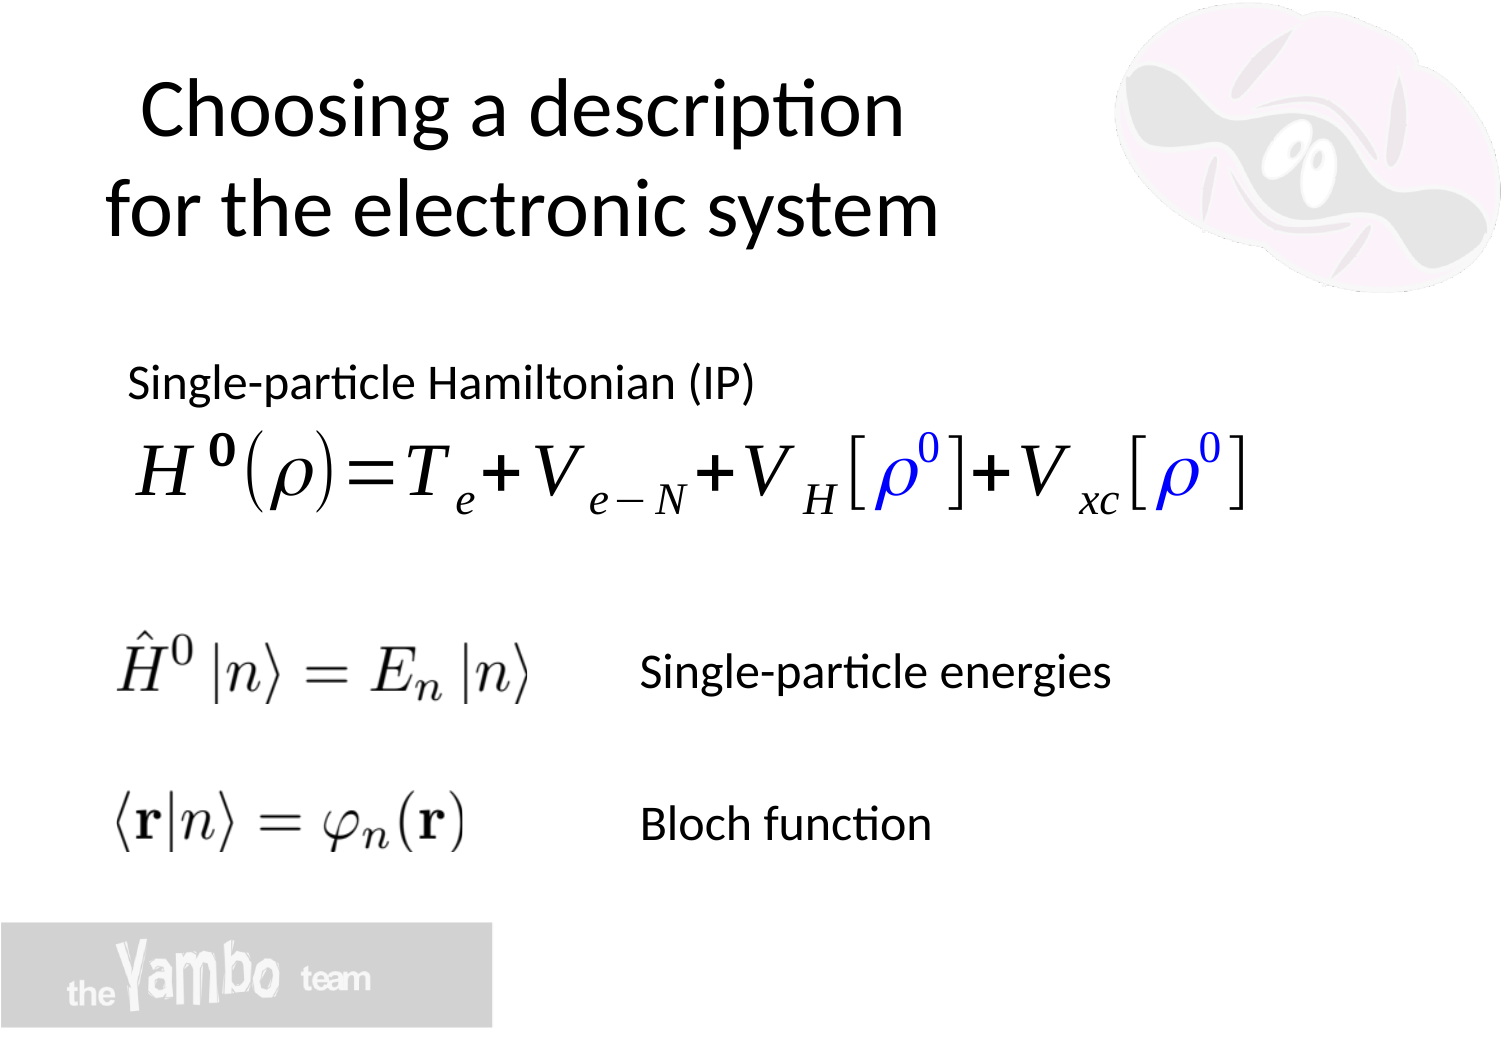

Choosing a description for the electronic system
Single-particle Hamiltonian (IP)
Single-particle energies
Bloch function